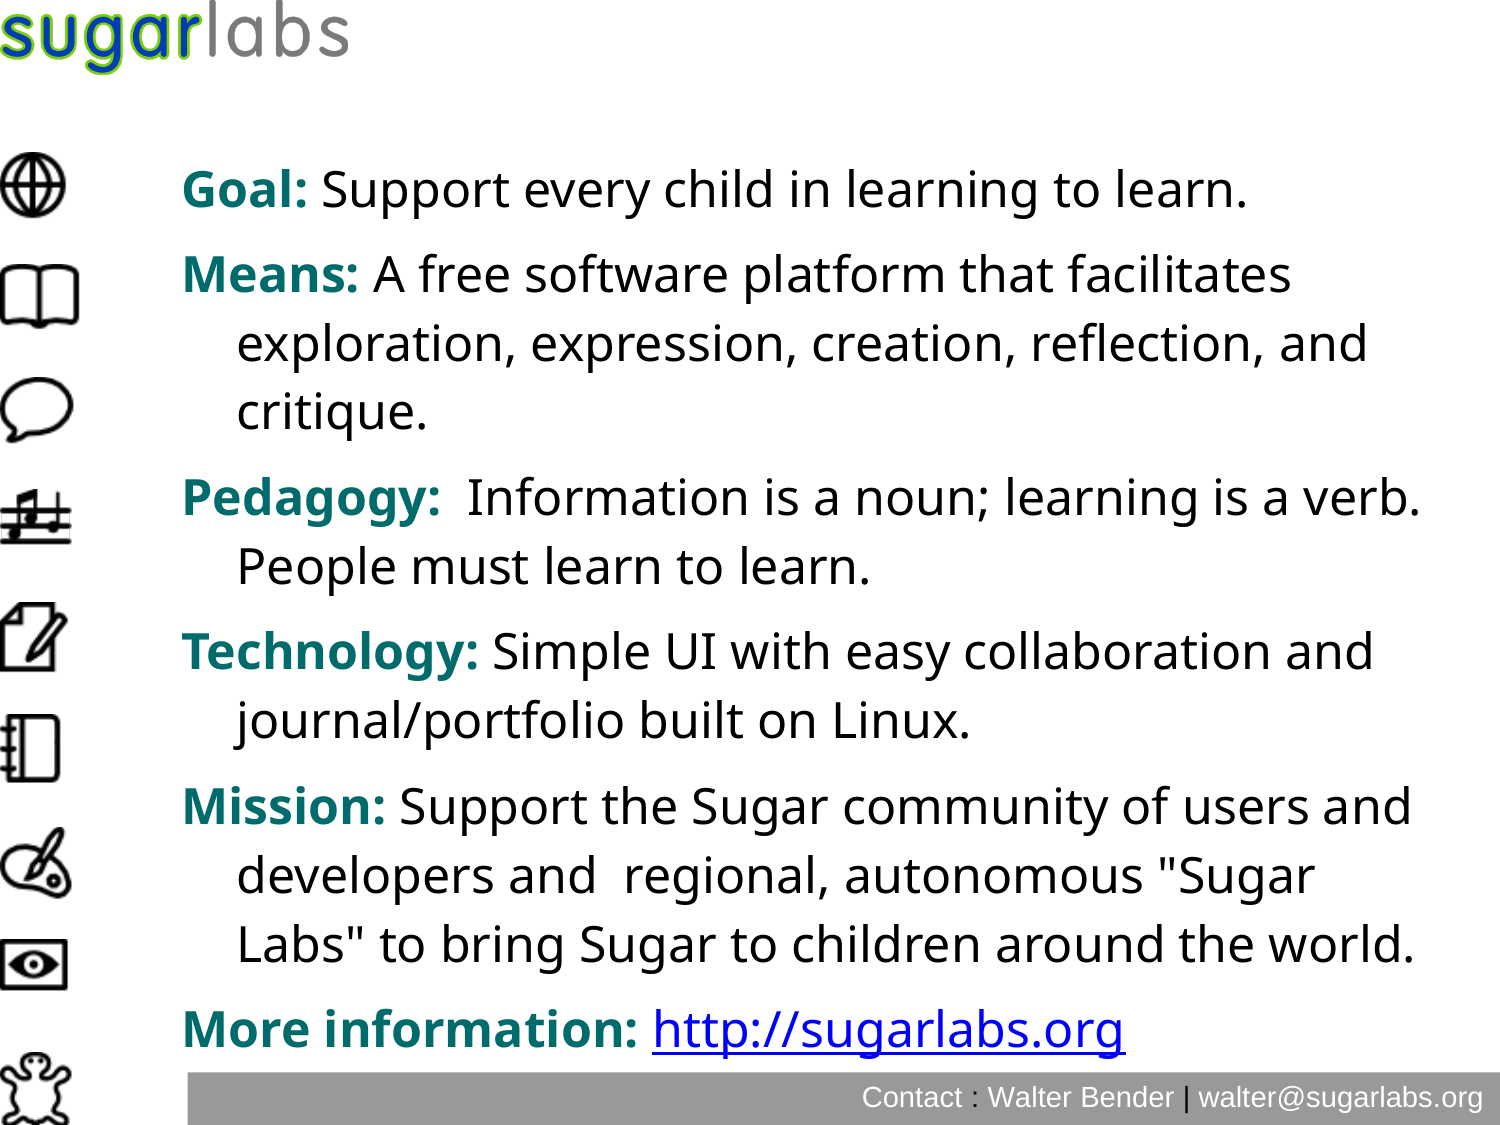

# Goal: Support every child in learning to learn.
Means: A free software platform that facilitates exploration, expression, creation, reflection, and critique.
Pedagogy: Information is a noun; learning is a verb. People must learn to learn.
Technology: Simple UI with easy collaboration and journal/portfolio built on Linux.
Mission: Support the Sugar community of users and developers and regional, autonomous "Sugar Labs" to bring Sugar to children around the world.
More information: http://sugarlabs.org